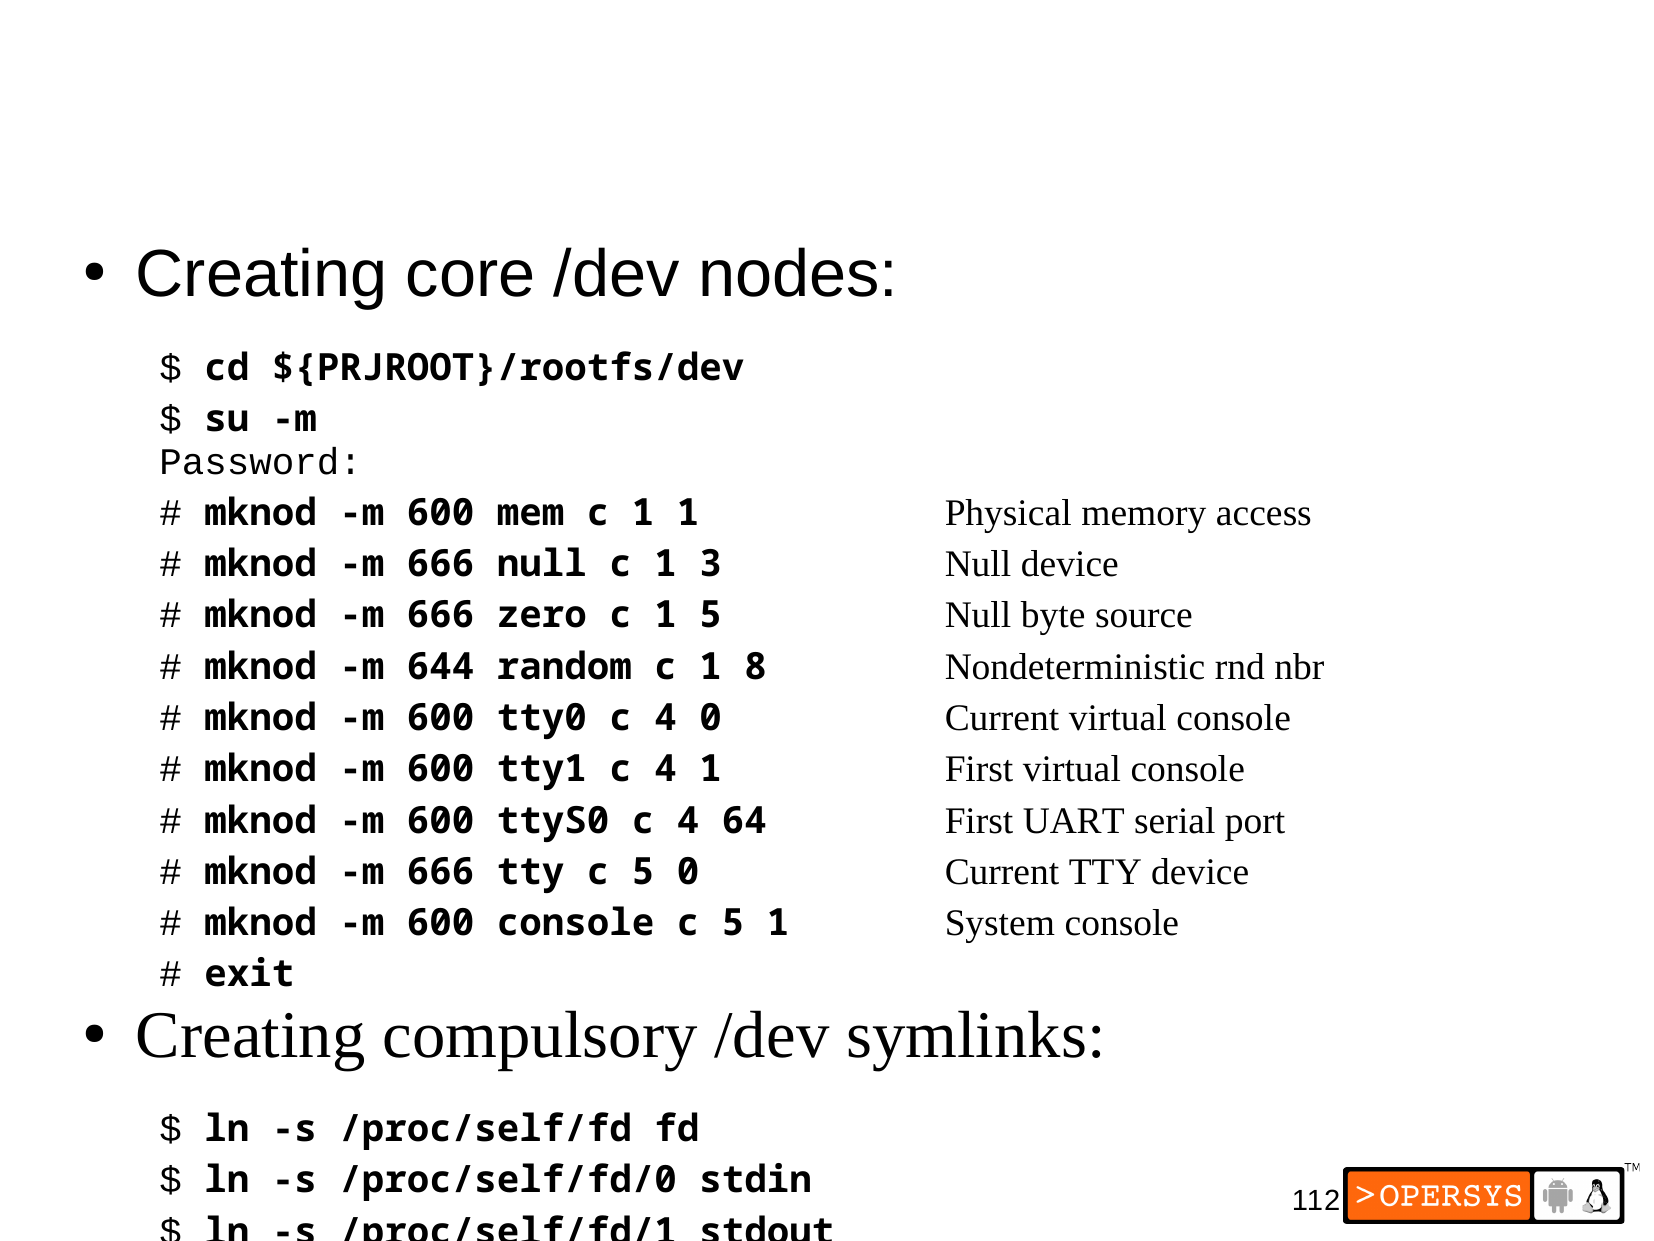

# Creating core /dev nodes:
$ cd ${PRJROOT}/rootfs/dev
$ su -m
Password:
# mknod -m 600 mem c 1 1				Physical memory access
# mknod -m 666 null c 1 3 			Null device
# mknod -m 666 zero c 1 5 			Null byte source
# mknod -m 644 random c 1 8 			Nondeterministic rnd nbr
# mknod -m 600 tty0 c 4 0				Current virtual console
# mknod -m 600 tty1 c 4 1				First virtual console
# mknod -m 600 ttyS0 c 4 64			First UART serial port
# mknod -m 666 tty c 5 0				Current TTY device
# mknod -m 600 console c 5 1			System console
# exit
Creating compulsory /dev symlinks:
$ ln -s /proc/self/fd fd
$ ln -s /proc/self/fd/0 stdin
$ ln -s /proc/self/fd/1 stdout
$ ln -s /proc/self/fd/2 stderr